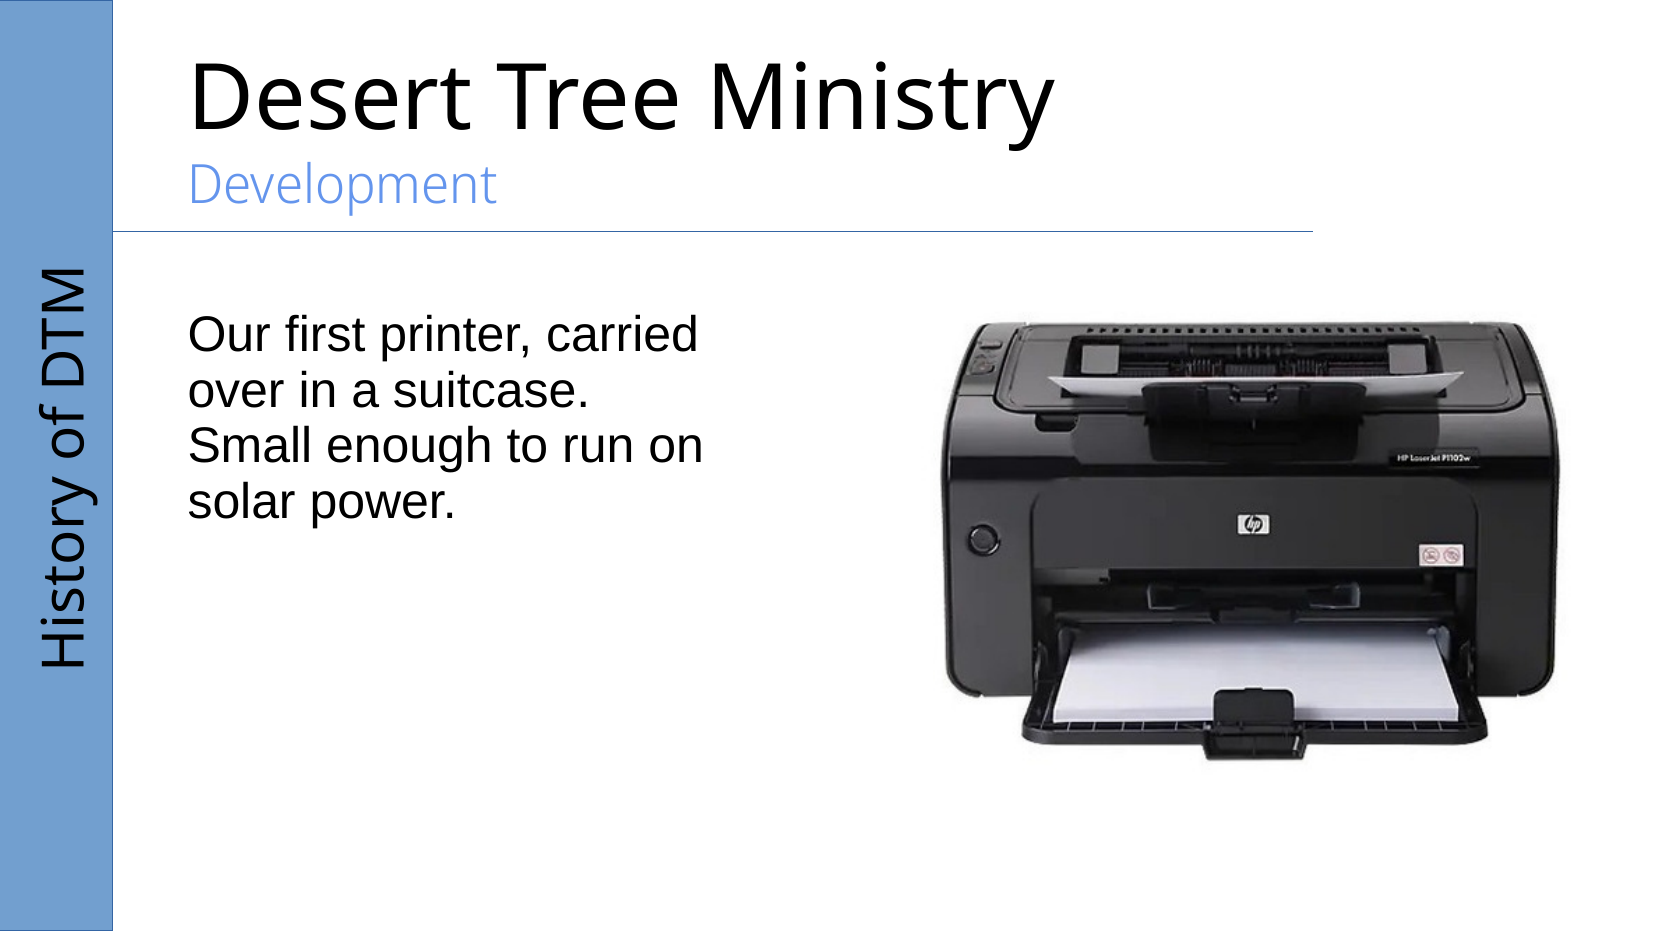

# Desert Tree Ministry
Development
Our first printer, carried over in a suitcase.
Small enough to run on solar power.
History of DTM